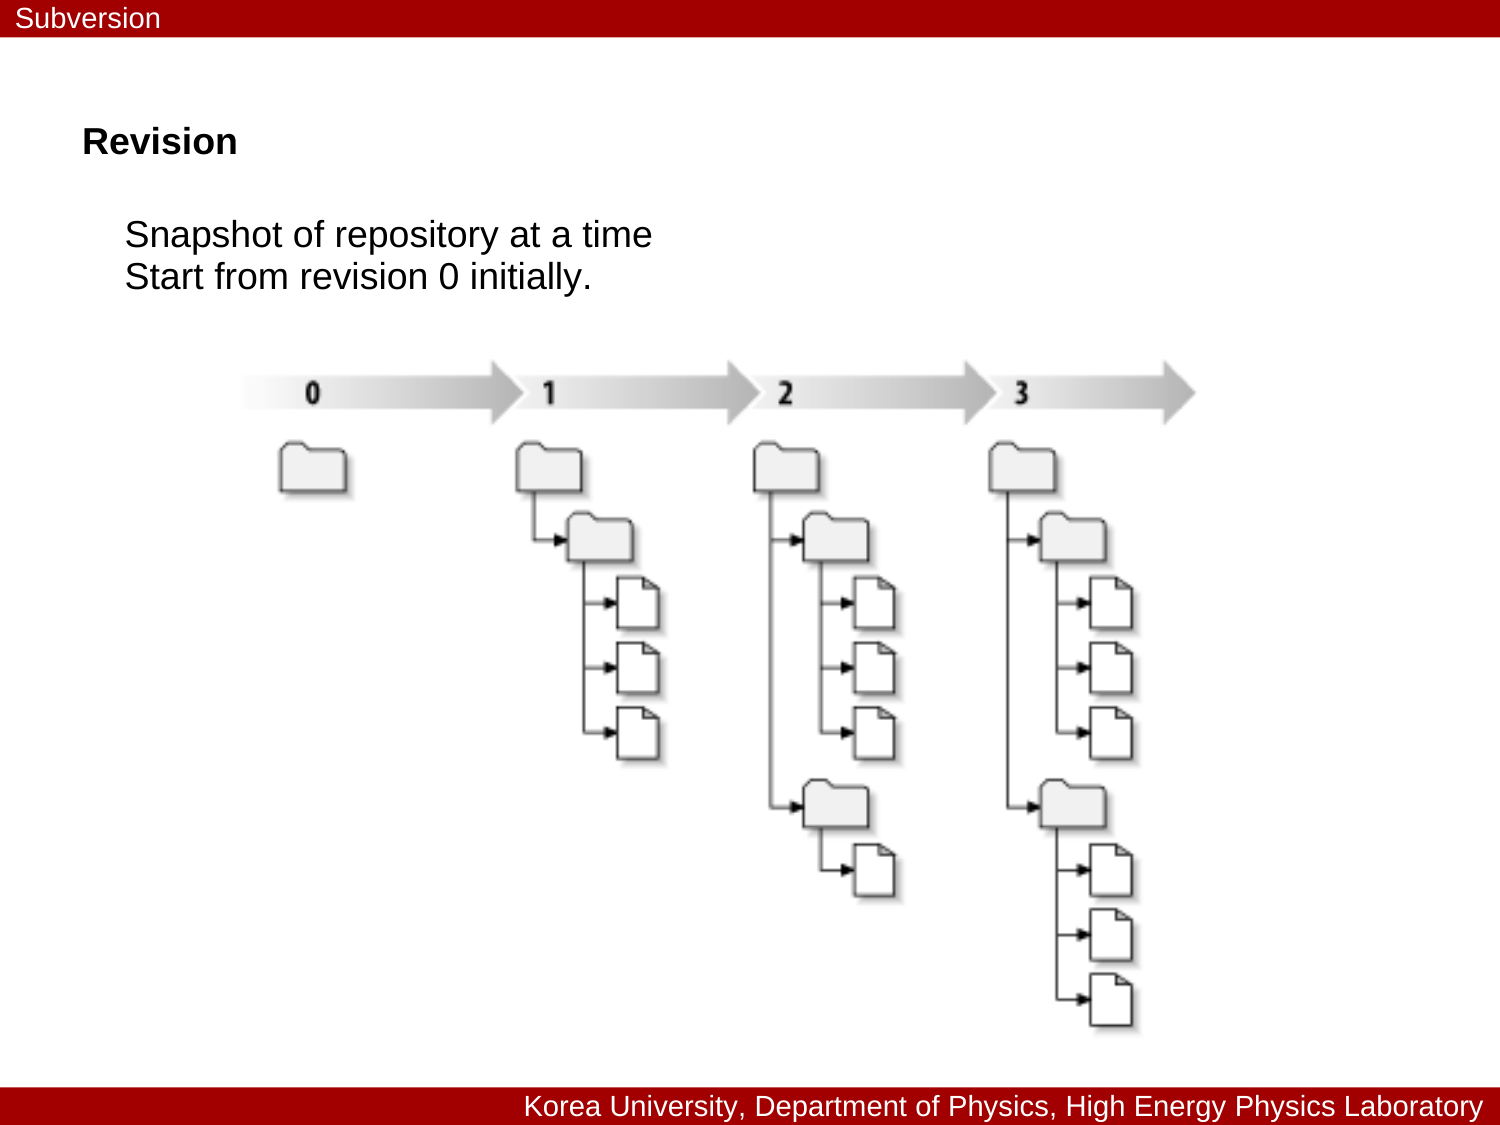

Revision
Snapshot of repository at a time
Start from revision 0 initially.